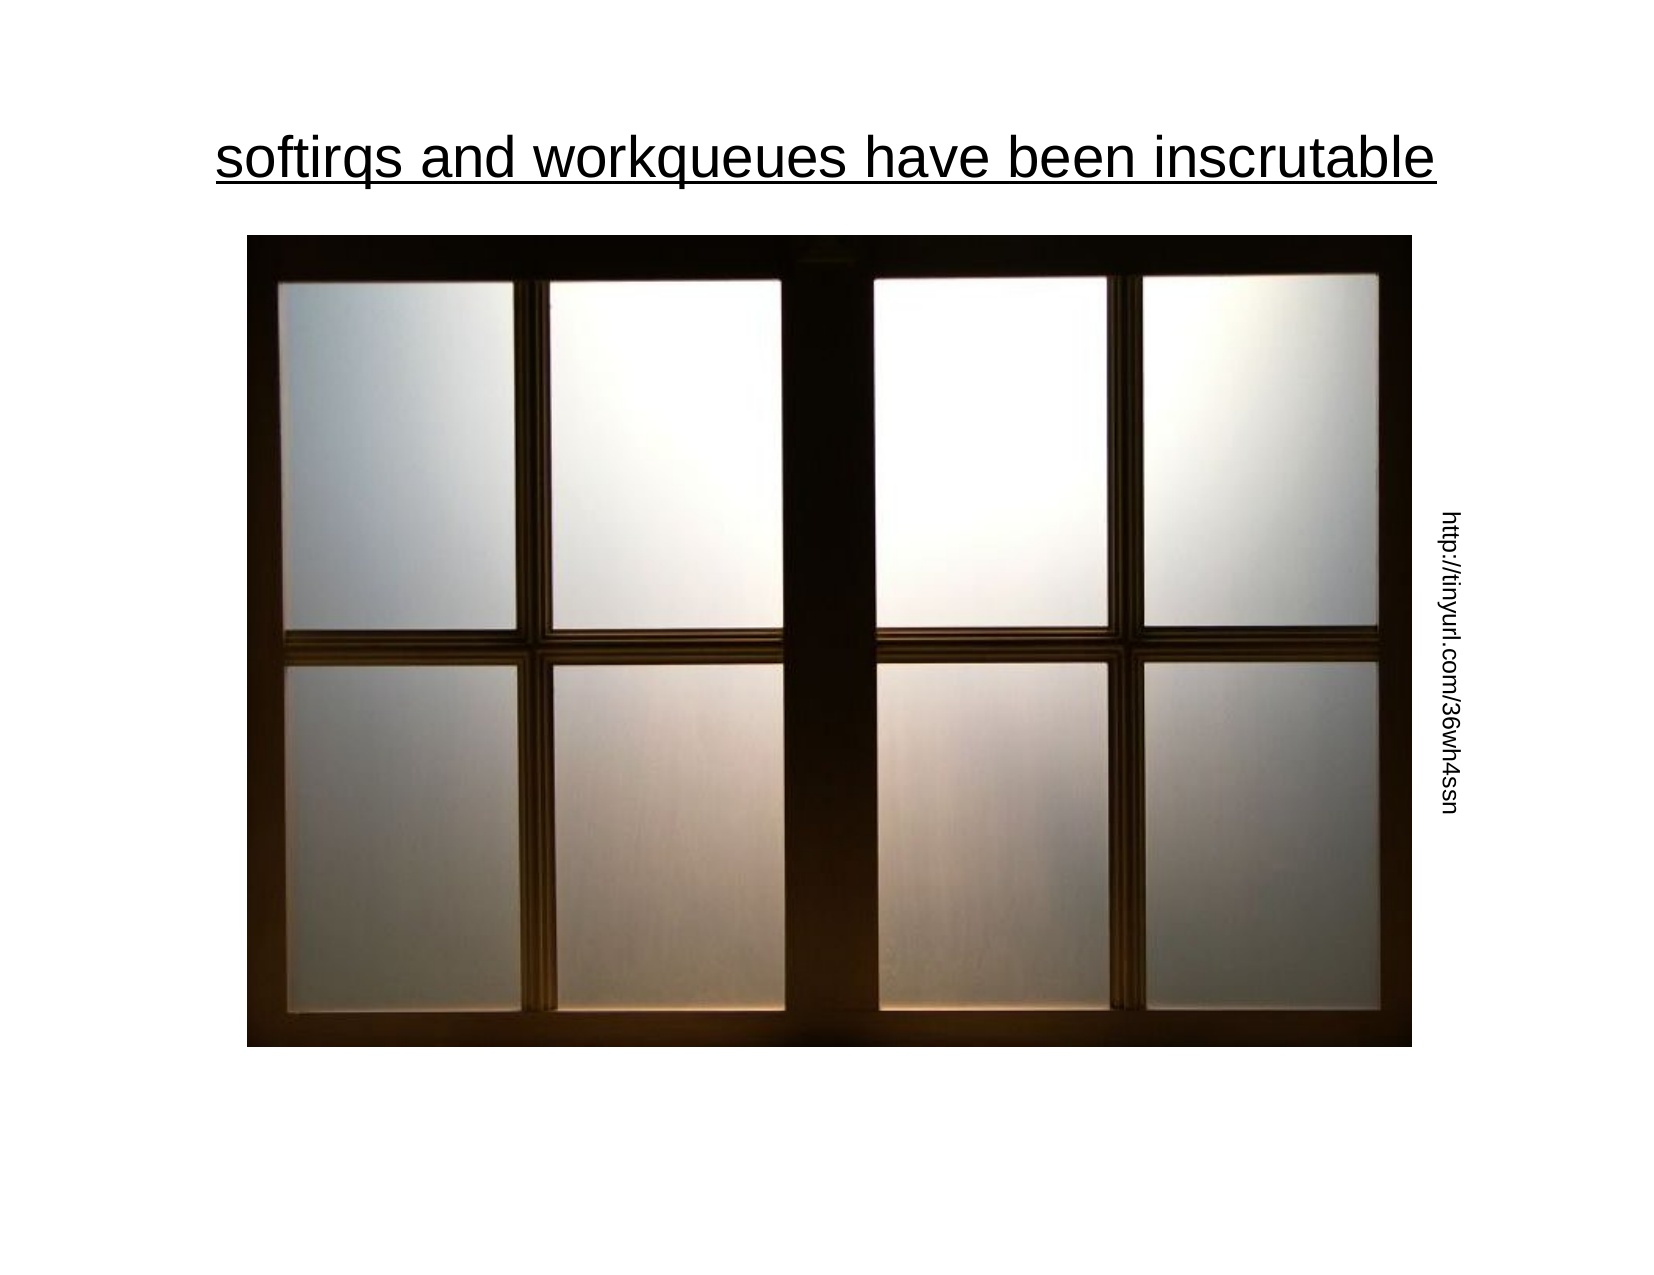

# softirqs and workqueues have been inscrutable
http://tinyurl.com/36wh4ssn